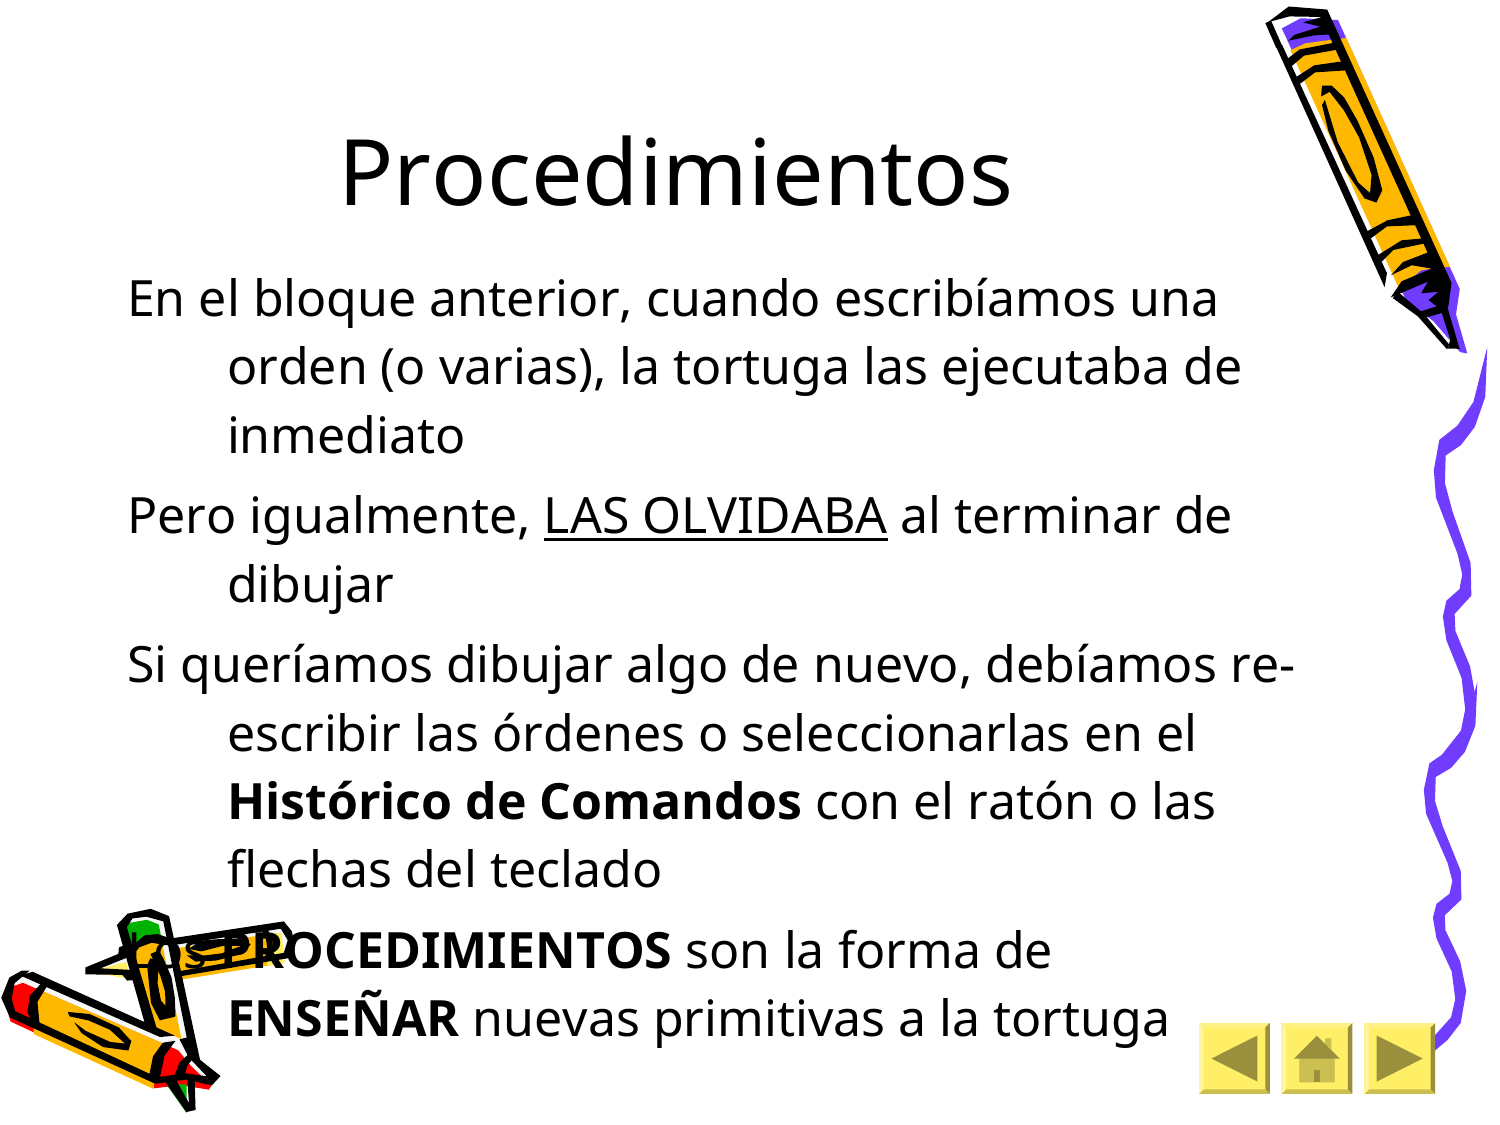

# Procedimientos
En el bloque anterior, cuando escribíamos una orden (o varias), la tortuga las ejecutaba de inmediato
Pero igualmente, LAS OLVIDABA al terminar de dibujar
Si queríamos dibujar algo de nuevo, debíamos re-escribir las órdenes o seleccionarlas en el Histórico de Comandos con el ratón o las flechas del teclado
Los PROCEDIMIENTOS son la forma de 		 ENSEÑAR nuevas primitivas a la tortuga